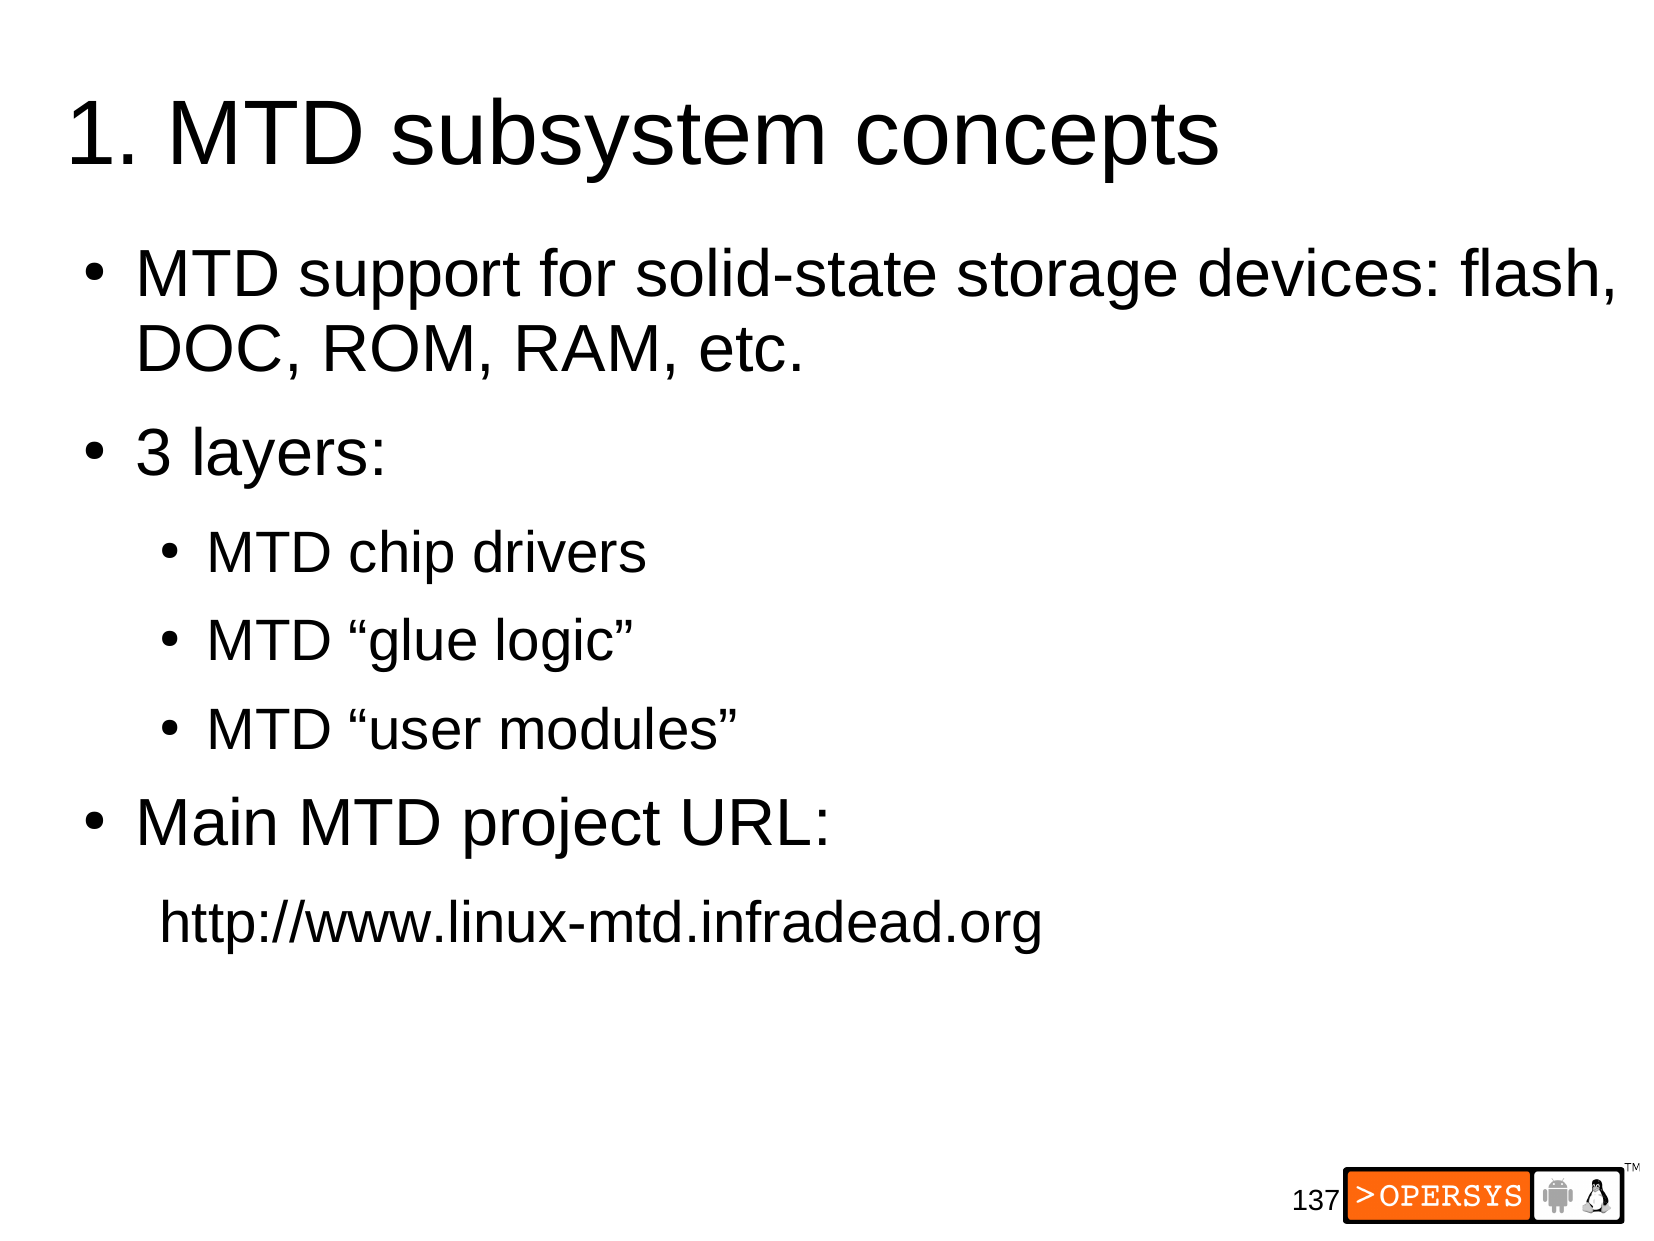

# 1. MTD subsystem concepts
MTD support for solid-state storage devices: flash, DOC, ROM, RAM, etc.
3 layers:
MTD chip drivers
MTD “glue logic”
MTD “user modules”
Main MTD project URL:
http://www.linux-mtd.infradead.org